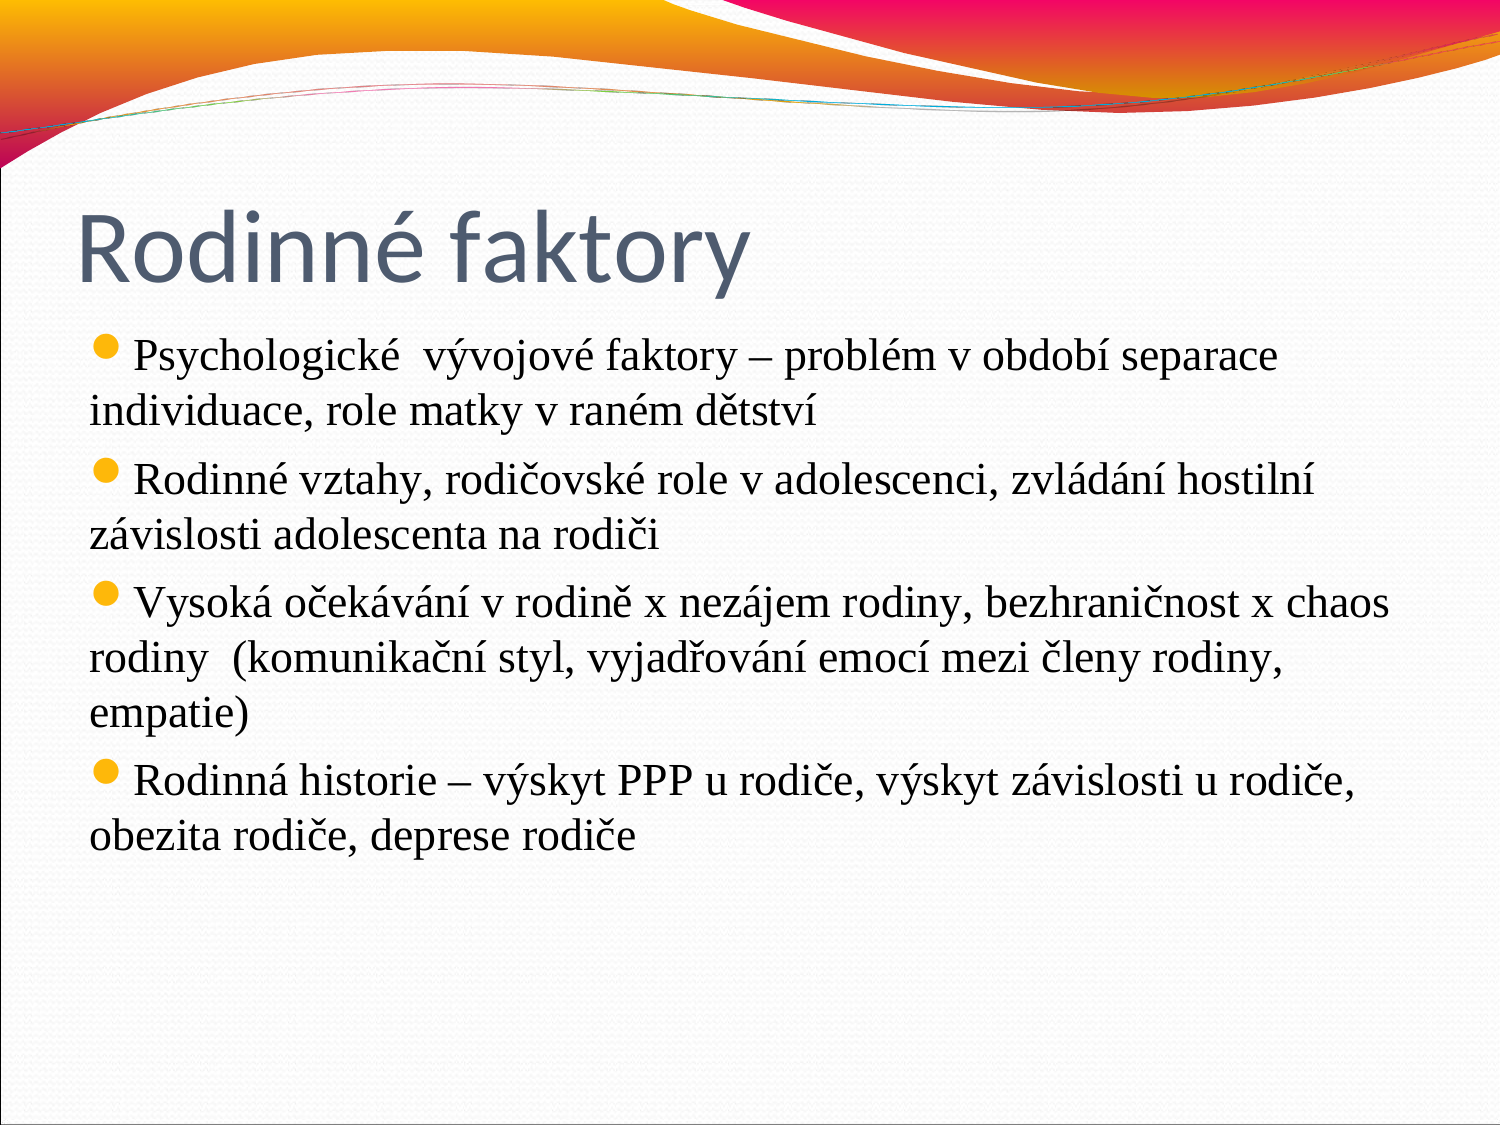

# Rodinné faktory
Psychologické vývojové faktory – problém v období separace individuace, role matky v raném dětství
Rodinné vztahy, rodičovské role v adolescenci, zvládání hostilní závislosti adolescenta na rodiči
Vysoká očekávání v rodině x nezájem rodiny, bezhraničnost x chaos rodiny (komunikační styl, vyjadřování emocí mezi členy rodiny, empatie)
Rodinná historie – výskyt PPP u rodiče, výskyt závislosti u rodiče, obezita rodiče, deprese rodiče